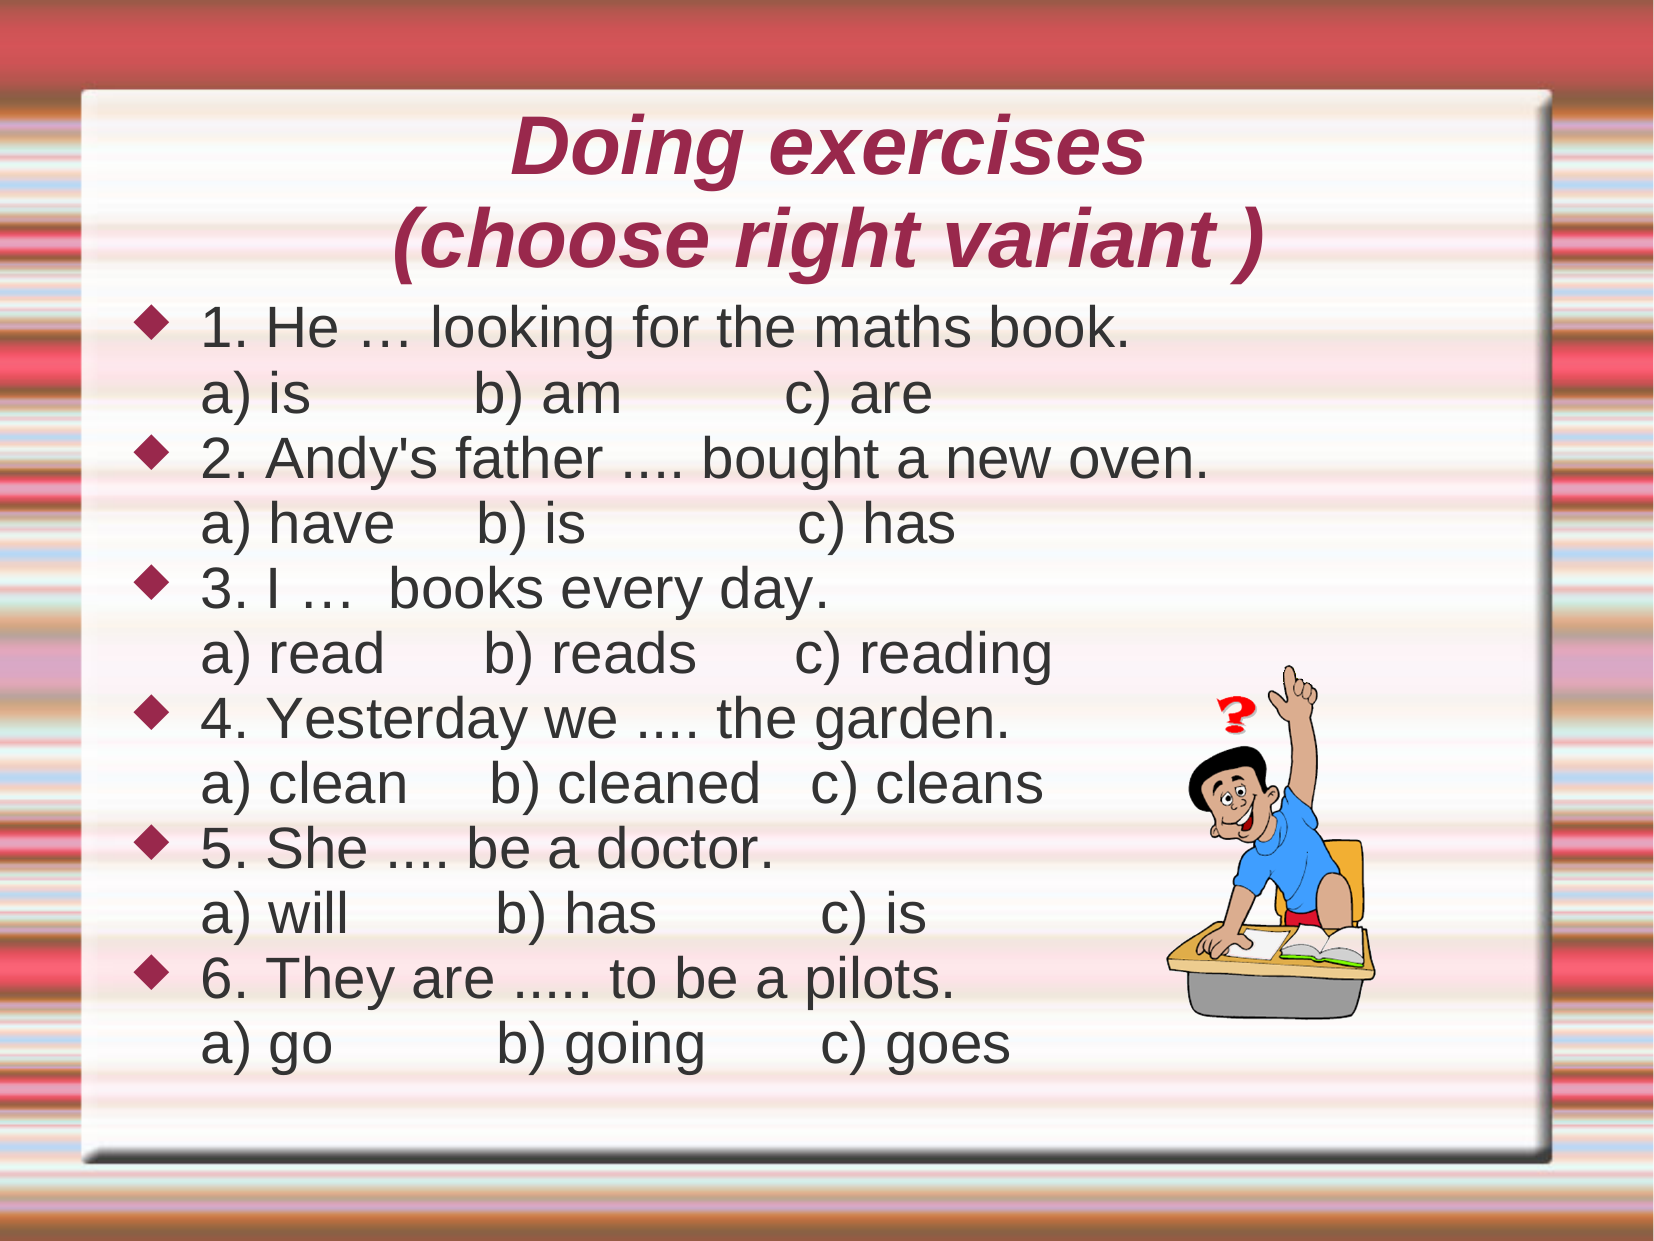

# Doing exercises (choose right variant )
1. He … looking for the maths book.
a) is b) am c) are
2. Andy's father .... bought a new oven.
a) have b) is c) has
3. I … books every day.
a) read b) reads c) reading
4. Yesterday we .... the garden.
a) clean b) cleaned c) cleans
5. She .... be a doctor.
a) will b) has c) is
6. They are ..... to be a pilots.
a) go b) going c) goes